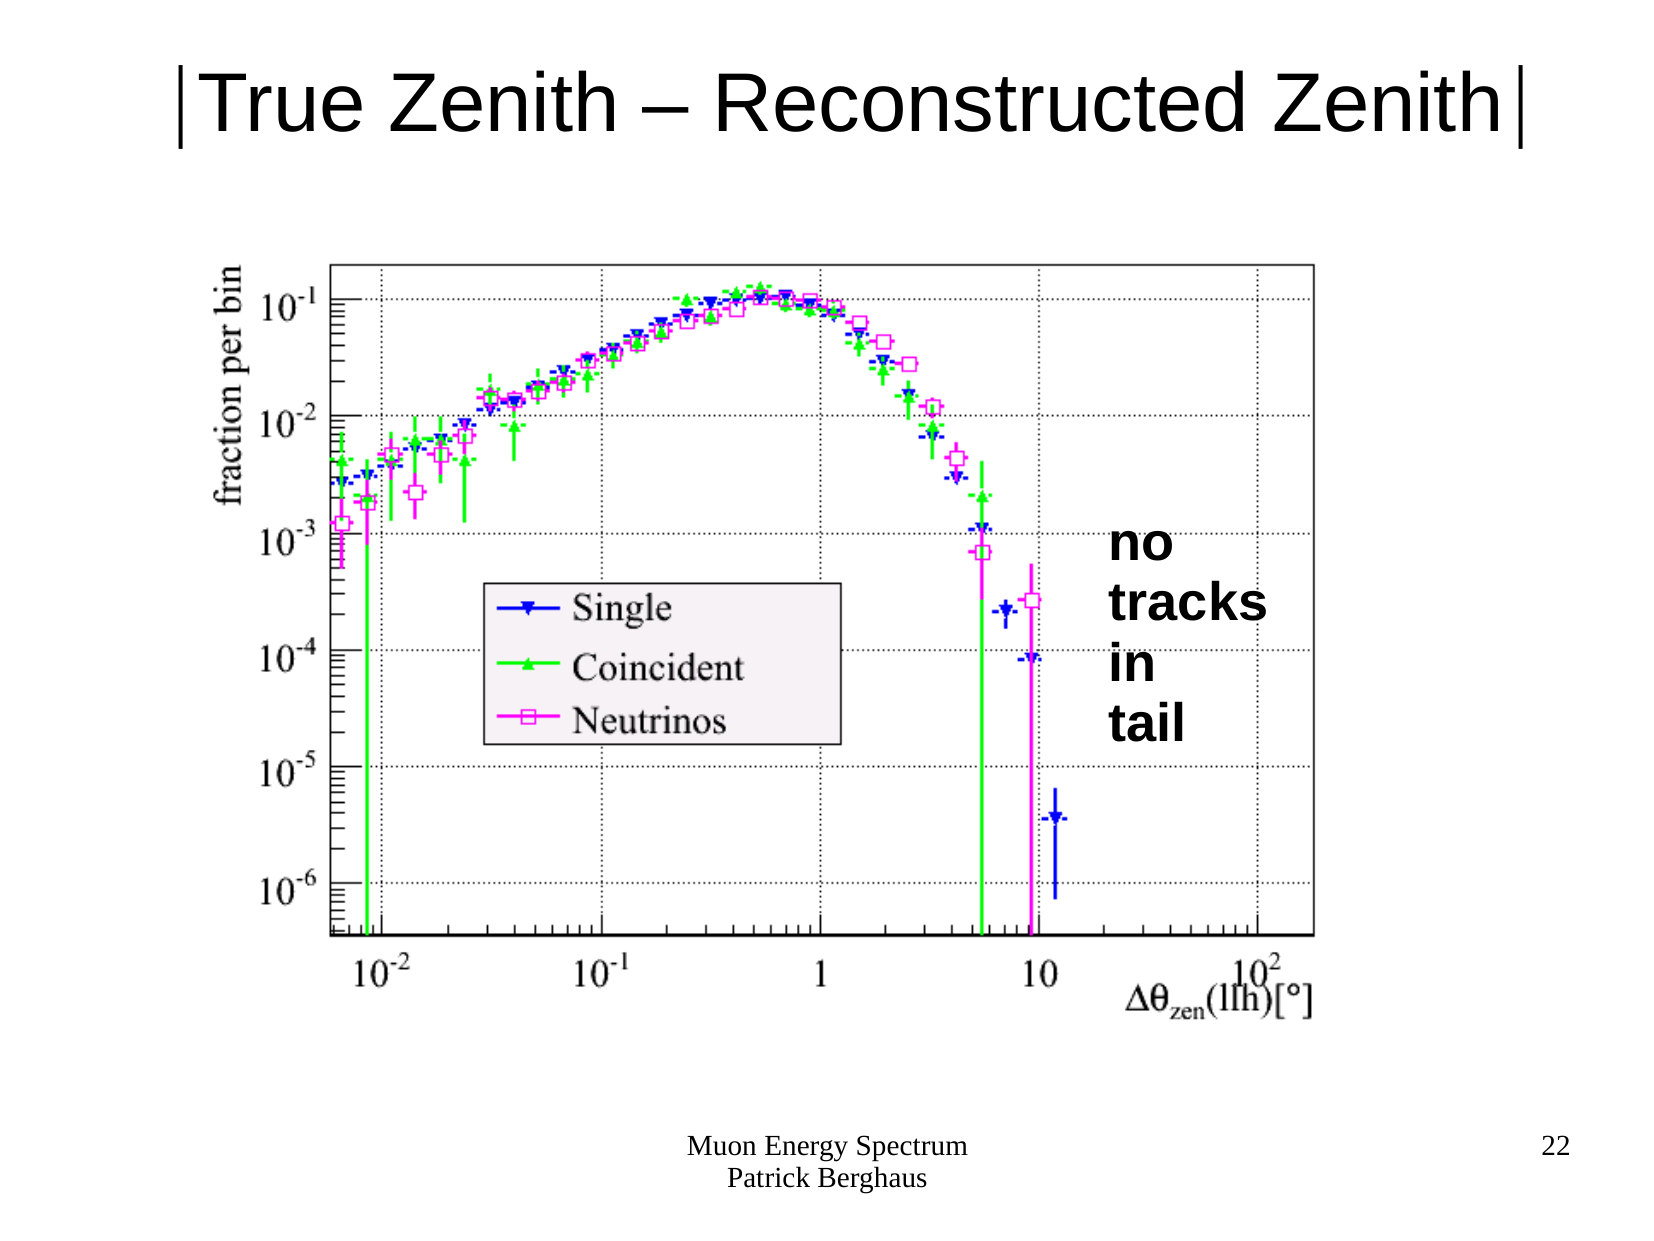

∣True Zenith – Reconstructed Zenith∣
no
tracks
in
tail
22